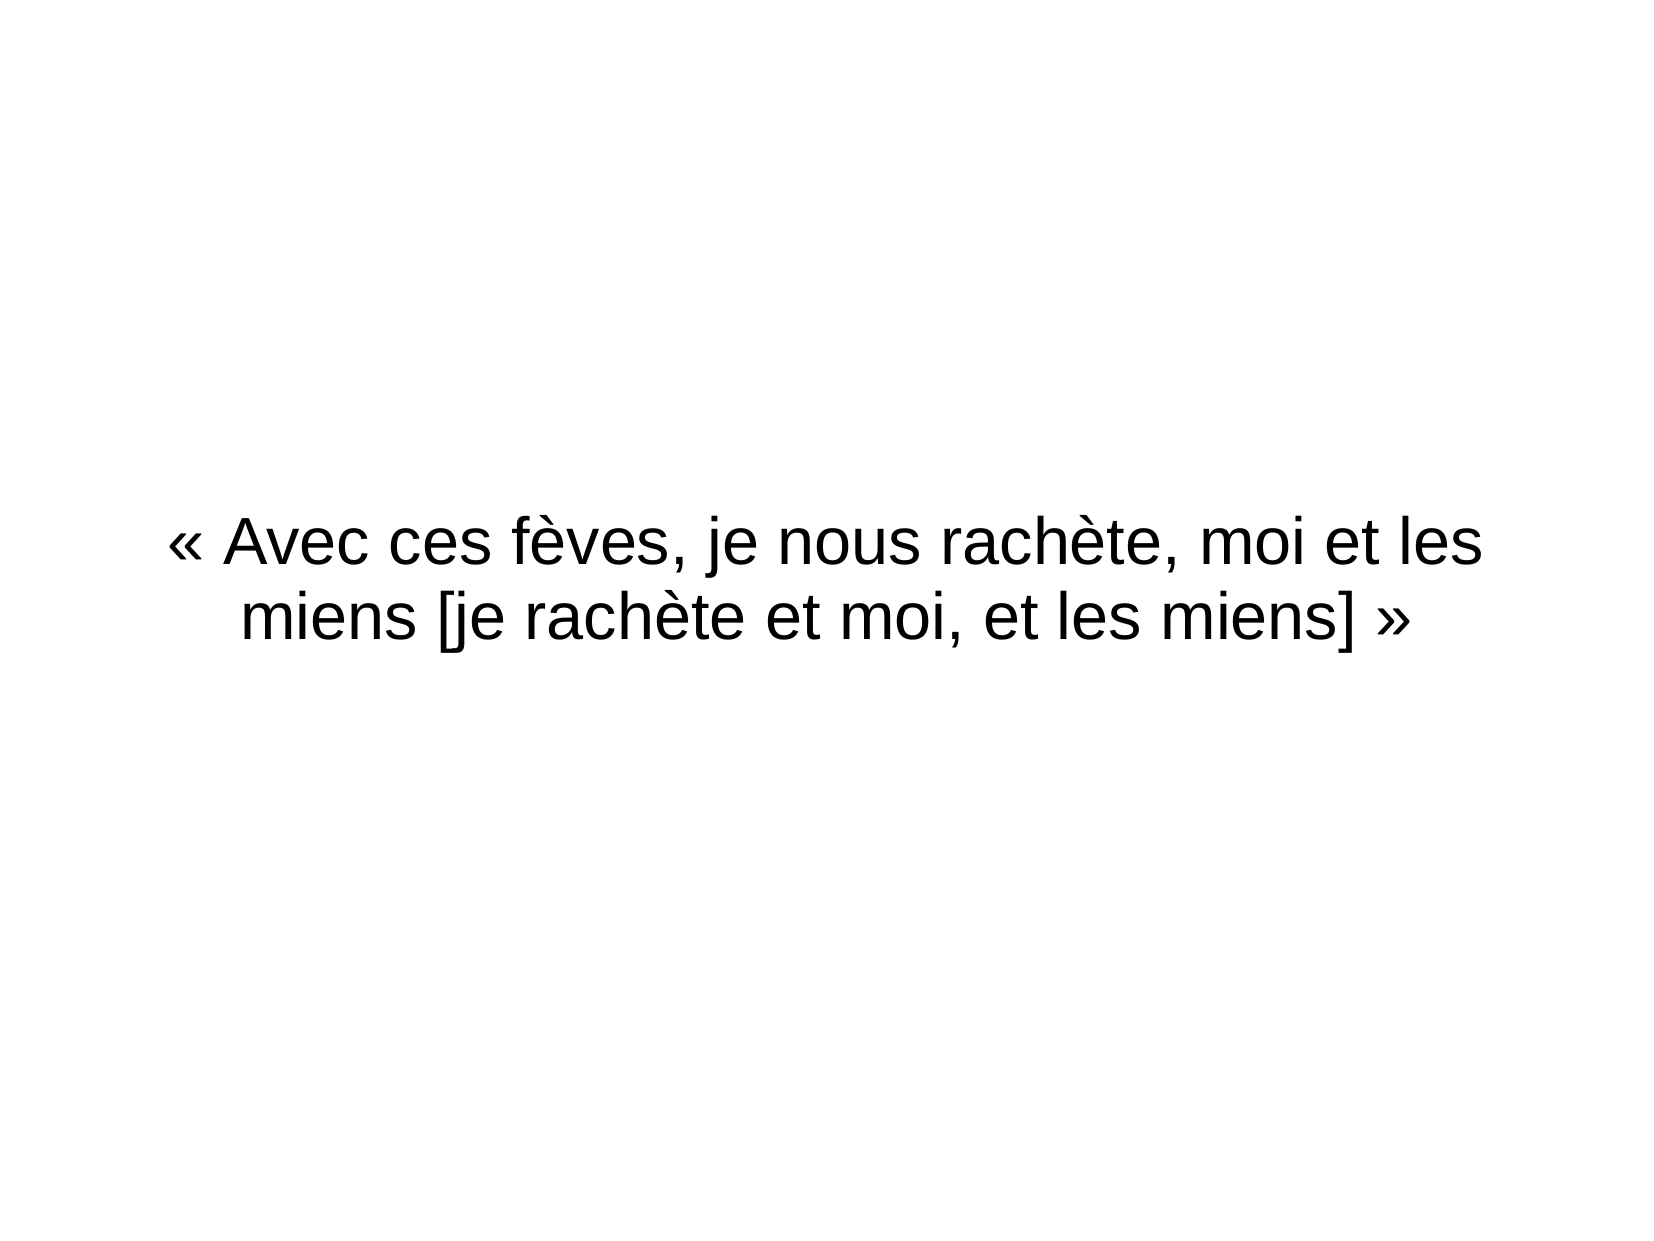

# « Avec ces fèves, je nous rachète, moi et les miens [je rachète et moi, et les miens] »